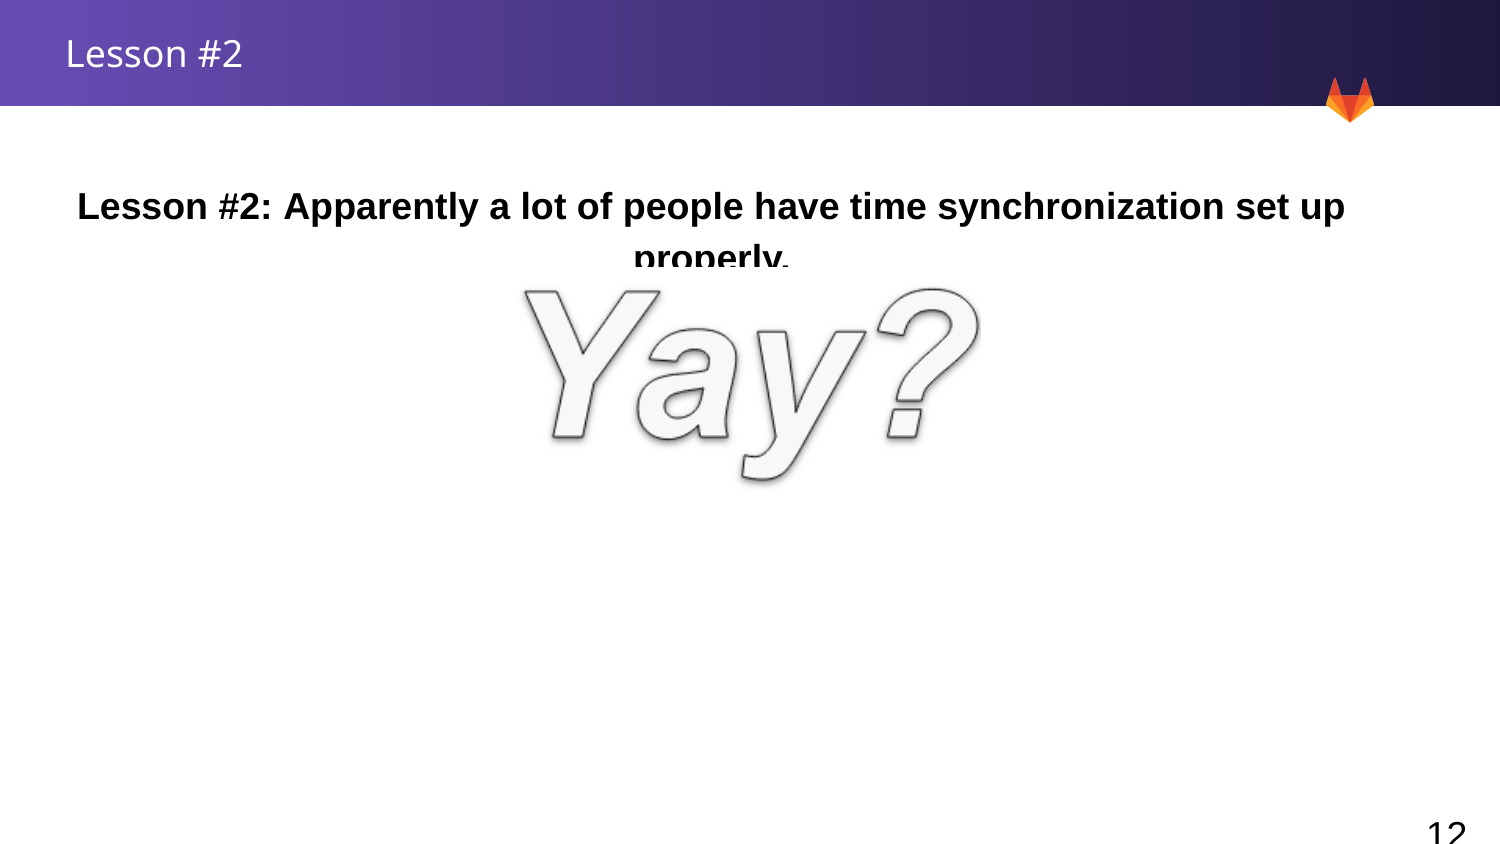

# Lesson #2
Lesson #2: Apparently a lot of people have time synchronization set up properly.